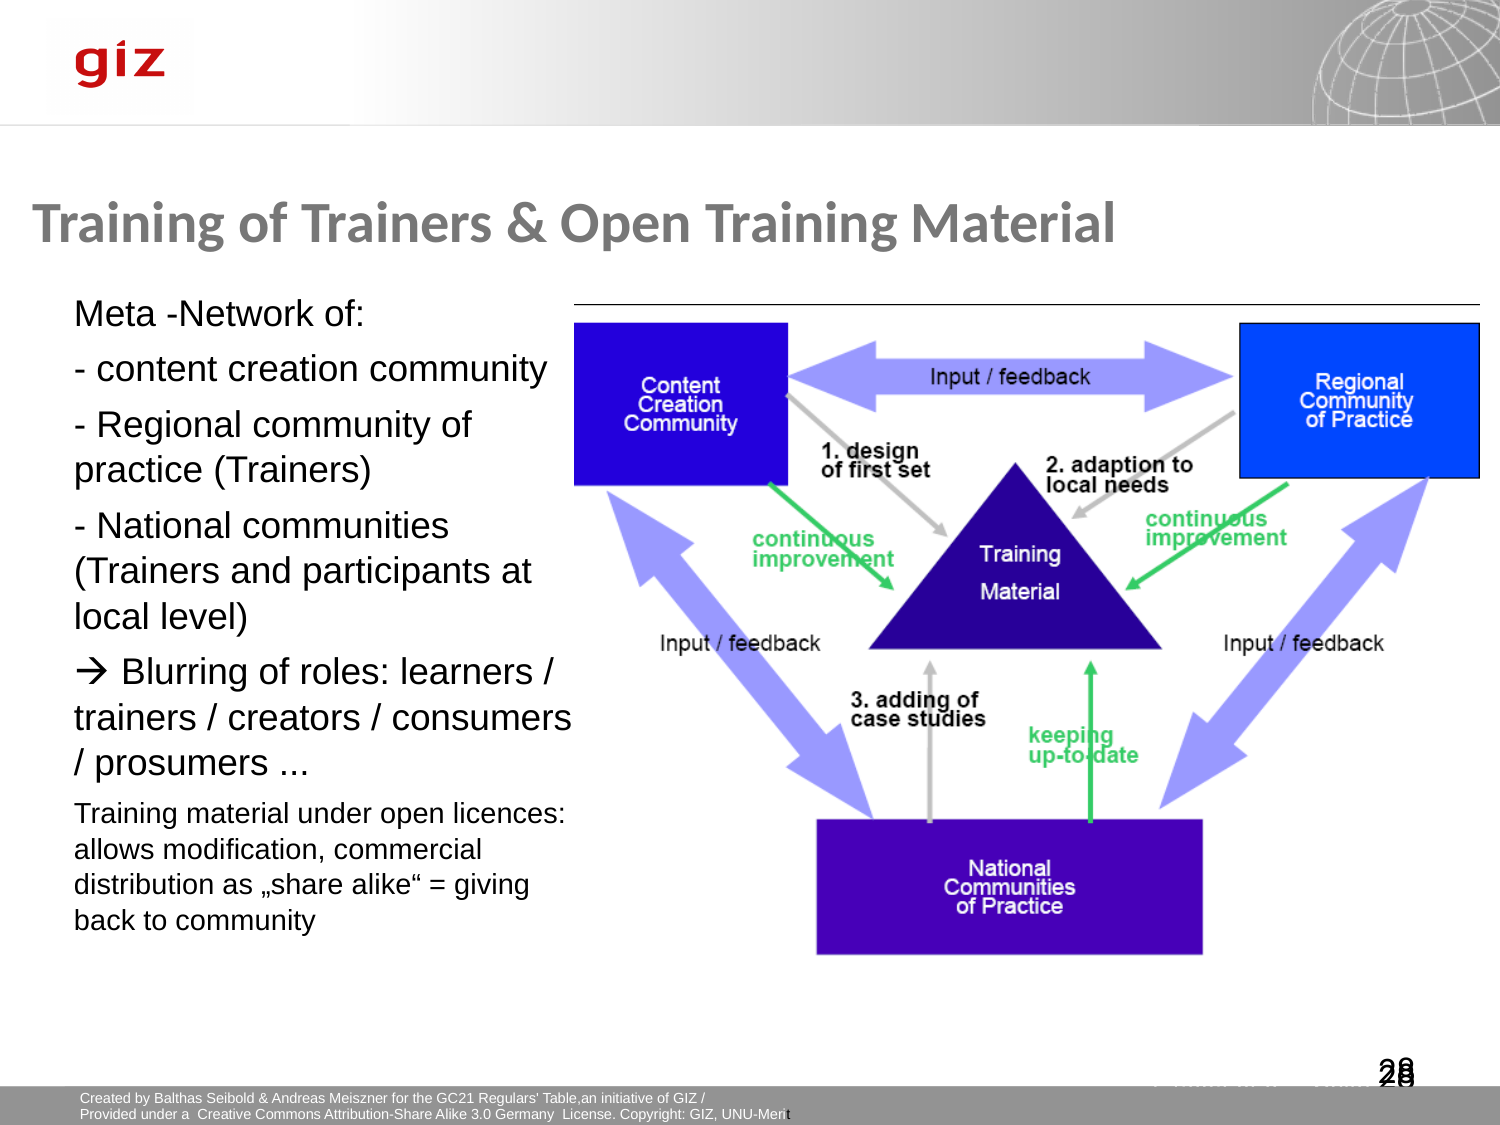

Training of Trainers & Open Training Material
# Meta -Network of:
- content creation community
- Regional community of practice (Trainers)
- National communities (Trainers and participants at local level)
 Blurring of roles: learners / trainers / creators / consumers / prosumers ...
Training material under open licences: allows modification, commercial distribution as „share alike“ = giving back to community